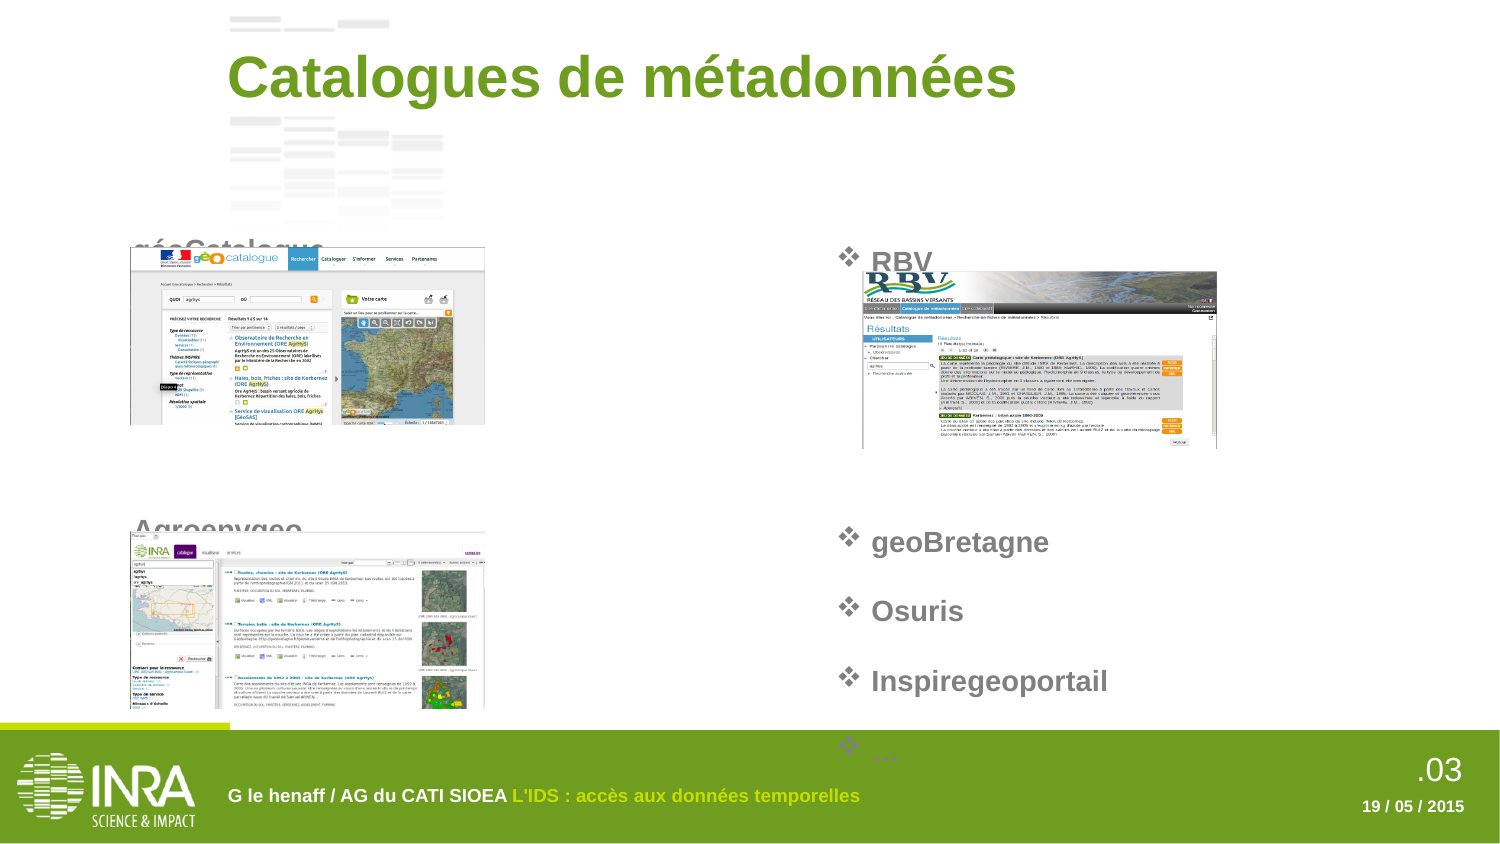

Catalogues de métadonnées
géoCatalogue
Agroenvgeo
RBV
geoBretagne
Osuris
Inspiregeoportail
…
G le henaff / AG du CATI SIOEA L'IDS : accès aux données temporelles
19 / 05 / 2015